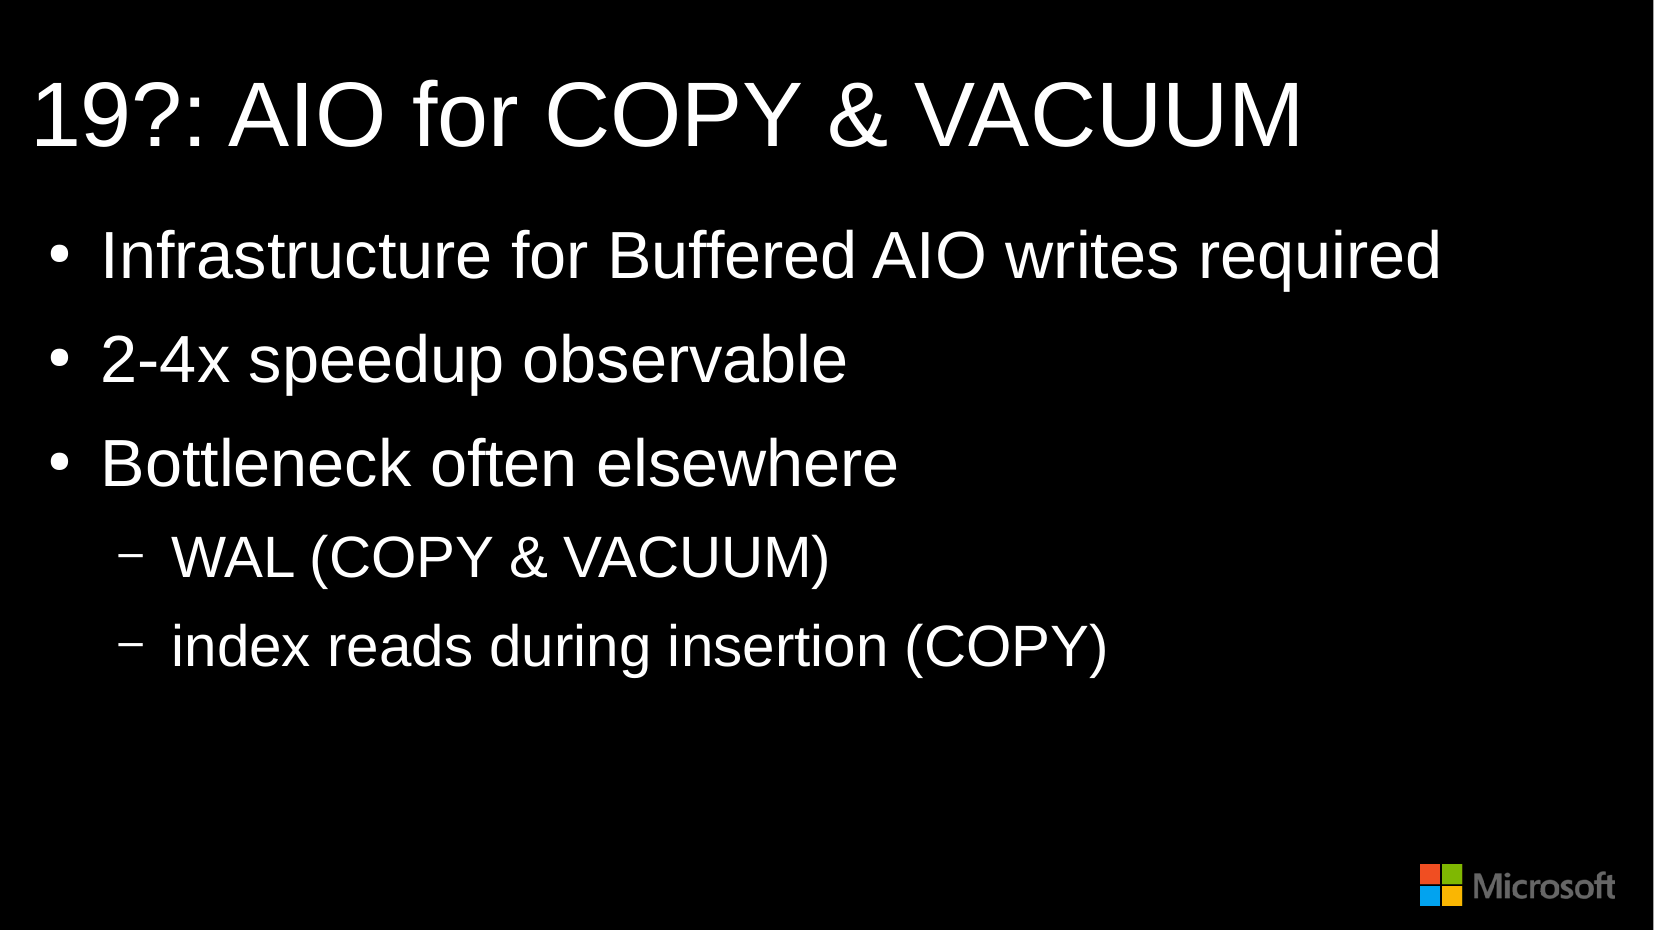

# 19?: AIO for COPY & VACUUM
Infrastructure for Buffered AIO writes required
2-4x speedup observable
Bottleneck often elsewhere
WAL (COPY & VACUUM)
index reads during insertion (COPY)